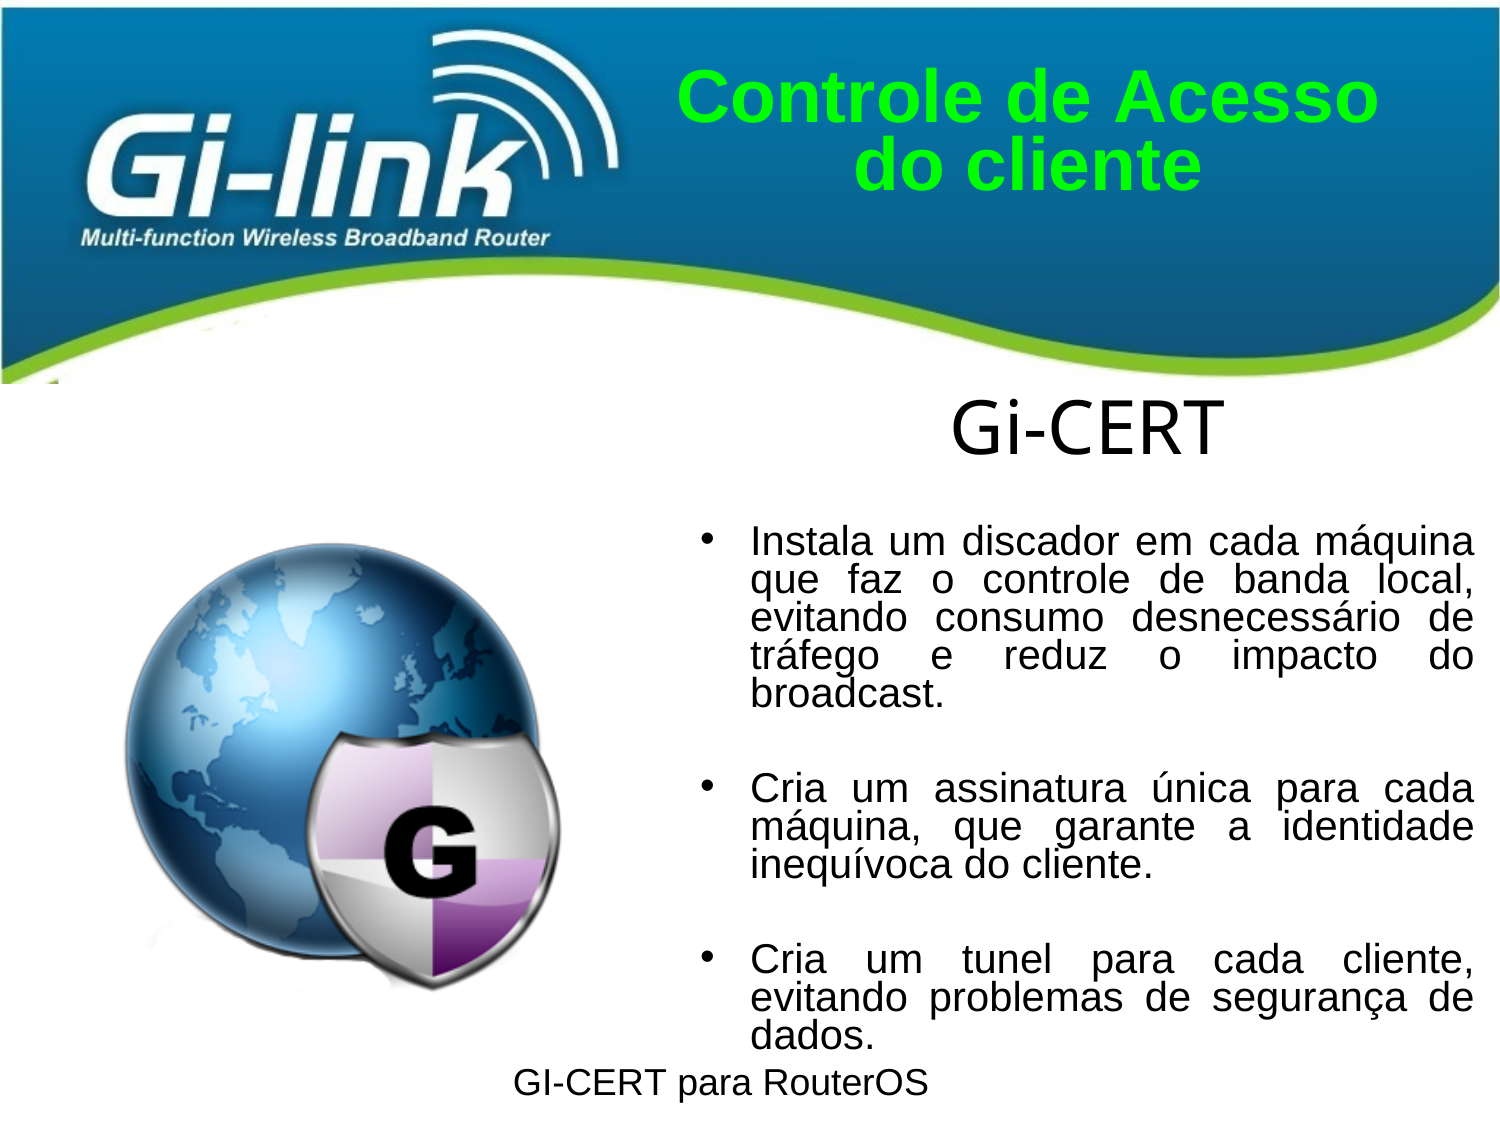

# Controle de Acesso do cliente
Gi-CERT
Instala um discador em cada máquina que faz o controle de banda local, evitando consumo desnecessário de tráfego e reduz o impacto do broadcast.
Cria um assinatura única para cada máquina, que garante a identidade inequívoca do cliente.
Cria um tunel para cada cliente, evitando problemas de segurança de dados.